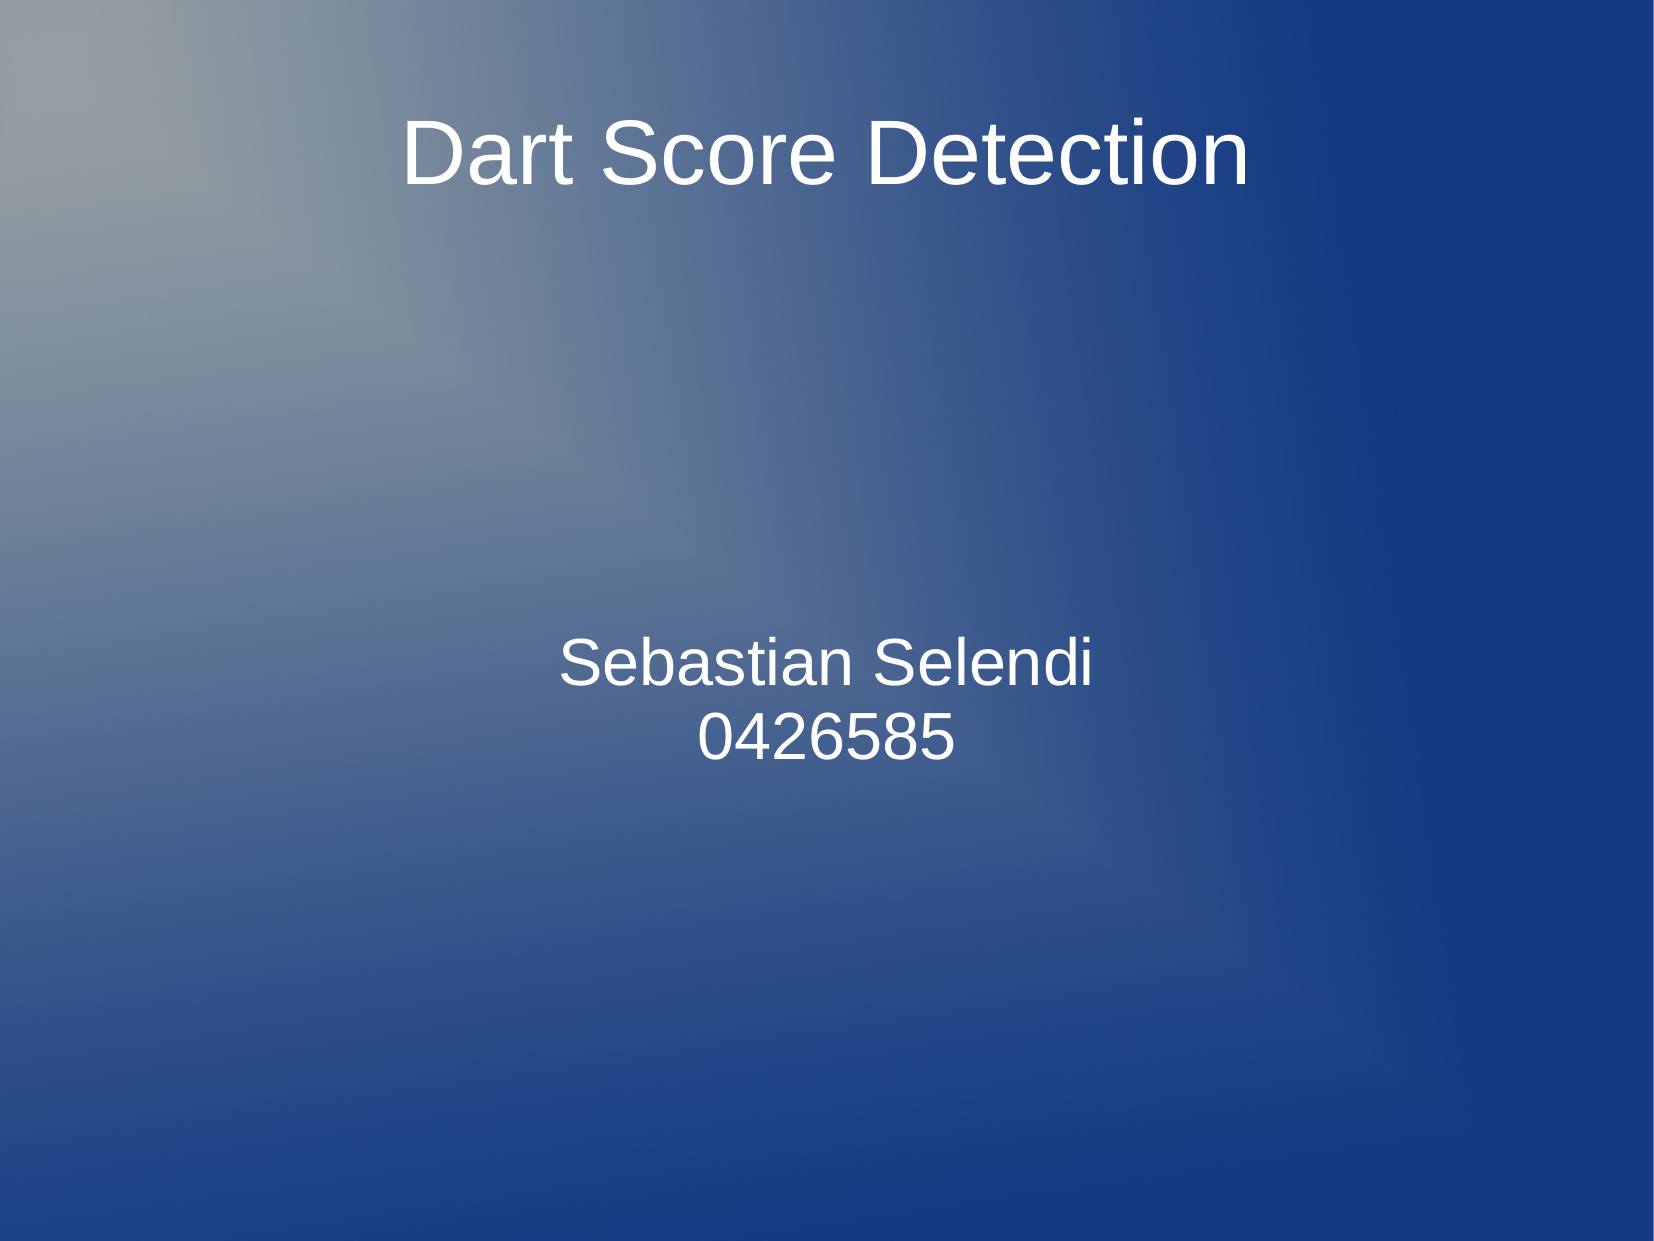

# Dart Score Detection
Sebastian Selendi
0426585